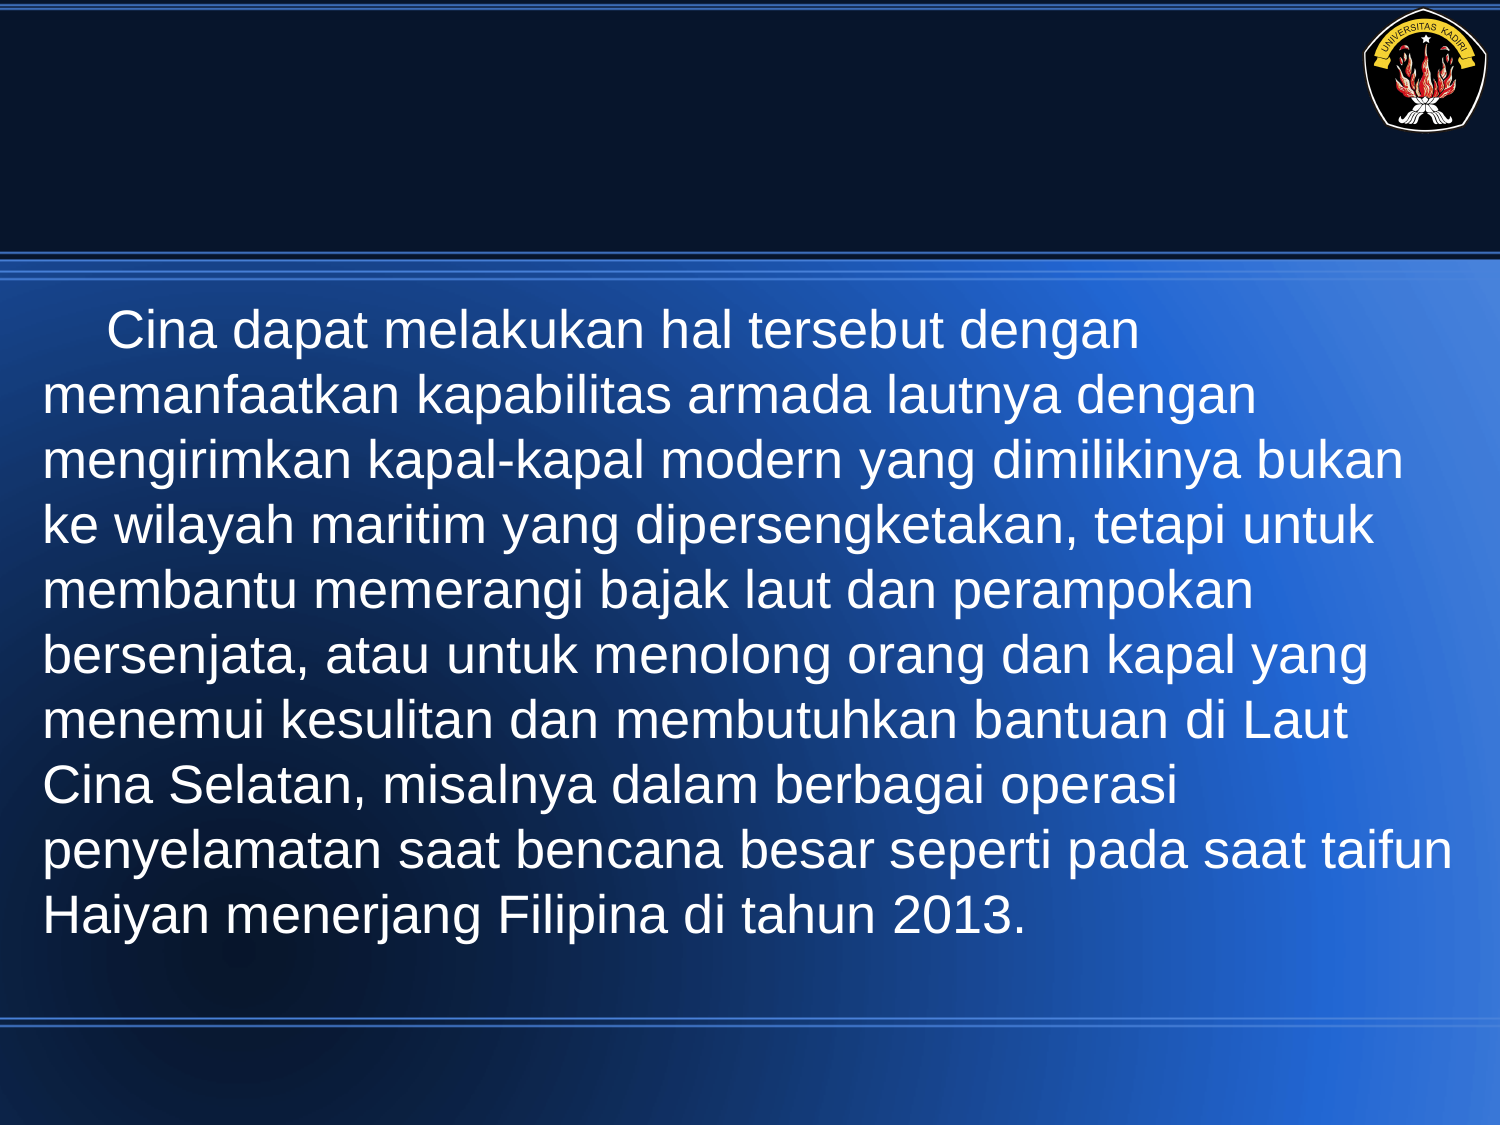

#
 Cina dapat melakukan hal tersebut dengan memanfaatkan kapabilitas armada lautnya dengan mengirimkan kapal-kapal modern yang dimilikinya bukan ke wilayah maritim yang dipersengketakan, tetapi untuk membantu memerangi bajak laut dan perampokan bersenjata, atau untuk menolong orang dan kapal yang menemui kesulitan dan membutuhkan bantuan di Laut Cina Selatan, misalnya dalam berbagai operasi penyelamatan saat bencana besar seperti pada saat taifun Haiyan menerjang Filipina di tahun 2013.